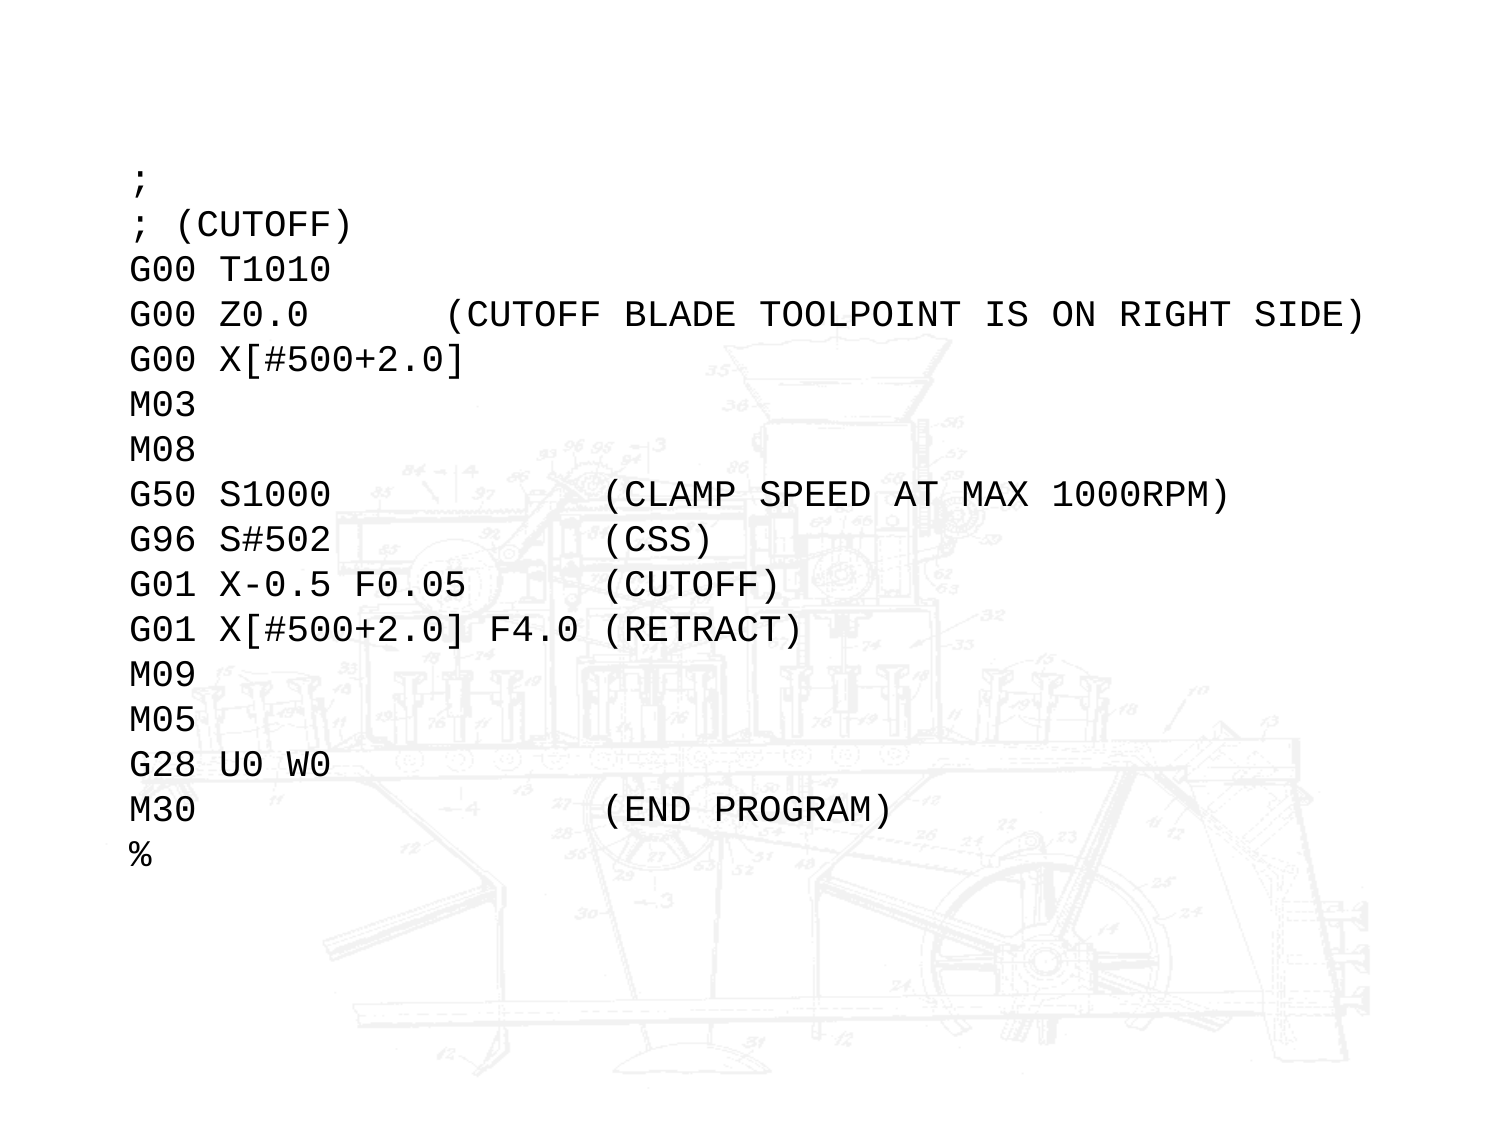

;
; (CUTOFF)
G00 T1010
G00 Z0.0 (CUTOFF BLADE TOOLPOINT IS ON RIGHT SIDE)
G00 X[#500+2.0]
M03
M08
G50 S1000 (CLAMP SPEED AT MAX 1000RPM)
G96 S#502 (CSS)
G01 X-0.5 F0.05 (CUTOFF)
G01 X[#500+2.0] F4.0 (RETRACT)
M09
M05
G28 U0 W0
M30 (END PROGRAM)
%